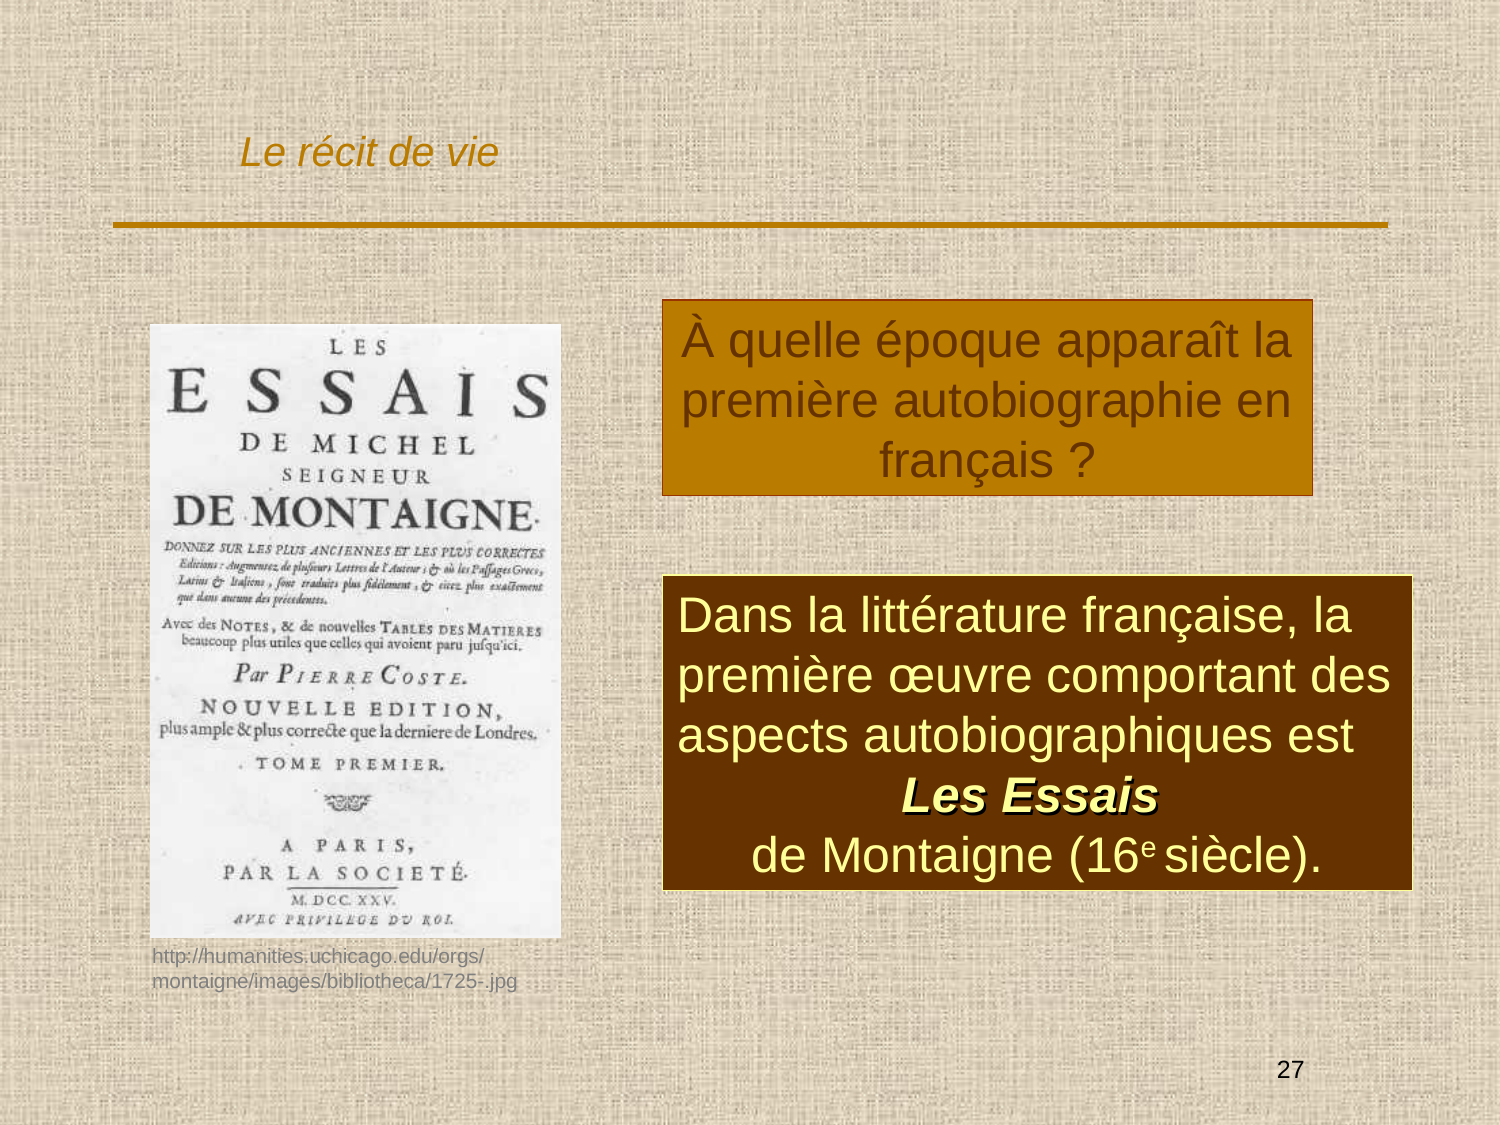

Le récit de vie
À quelle époque apparaît la première autobiographie en français ?
http://humanities.uchicago.edu/orgs/montaigne/images/bibliotheca/1725-.jpg
Dans la littérature française, la première œuvre comportant des aspects autobiographiques est
Les Essais
de Montaigne (16e siècle).
27